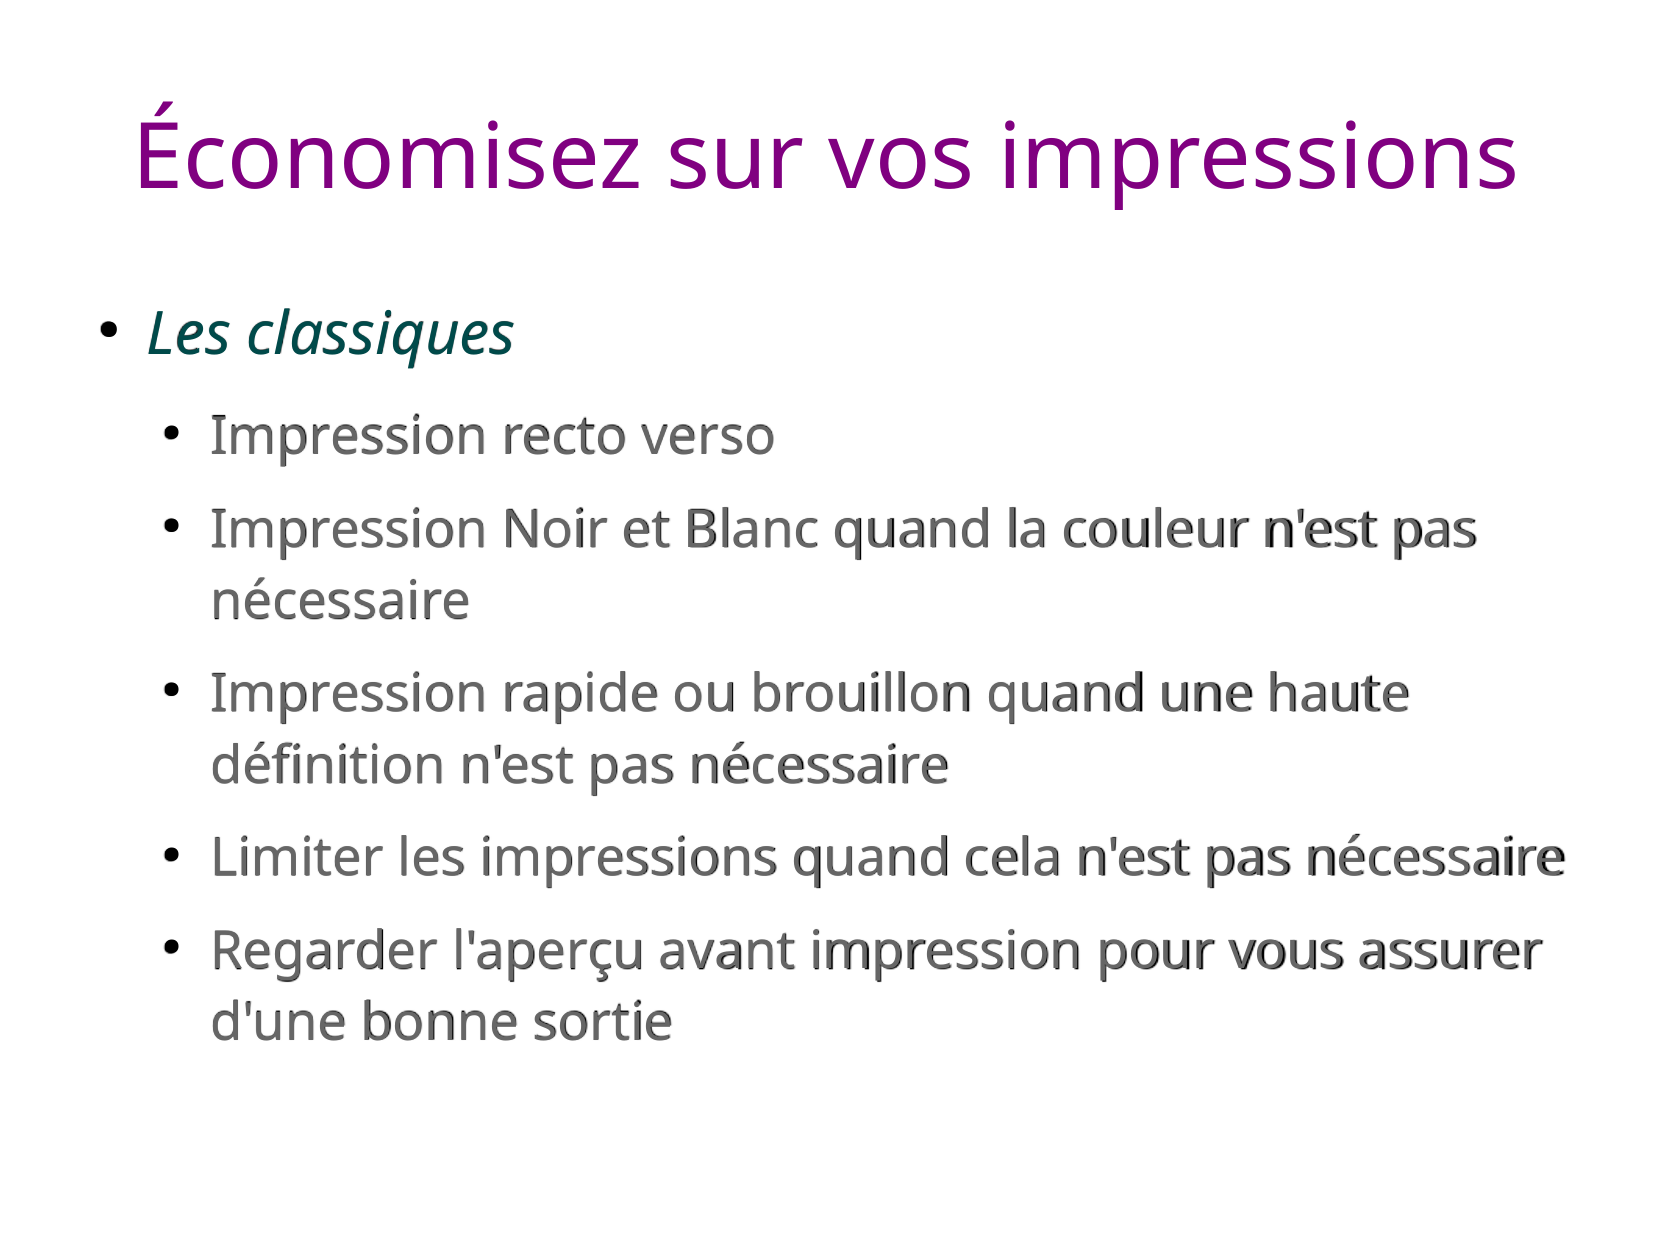

# Économisez sur vos impressions
Les classiques
Impression recto verso
Impression Noir et Blanc quand la couleur n'est pas nécessaire
Impression rapide ou brouillon quand une haute définition n'est pas nécessaire
Limiter les impressions quand cela n'est pas nécessaire
Regarder l'aperçu avant impression pour vous assurer d'une bonne sortie